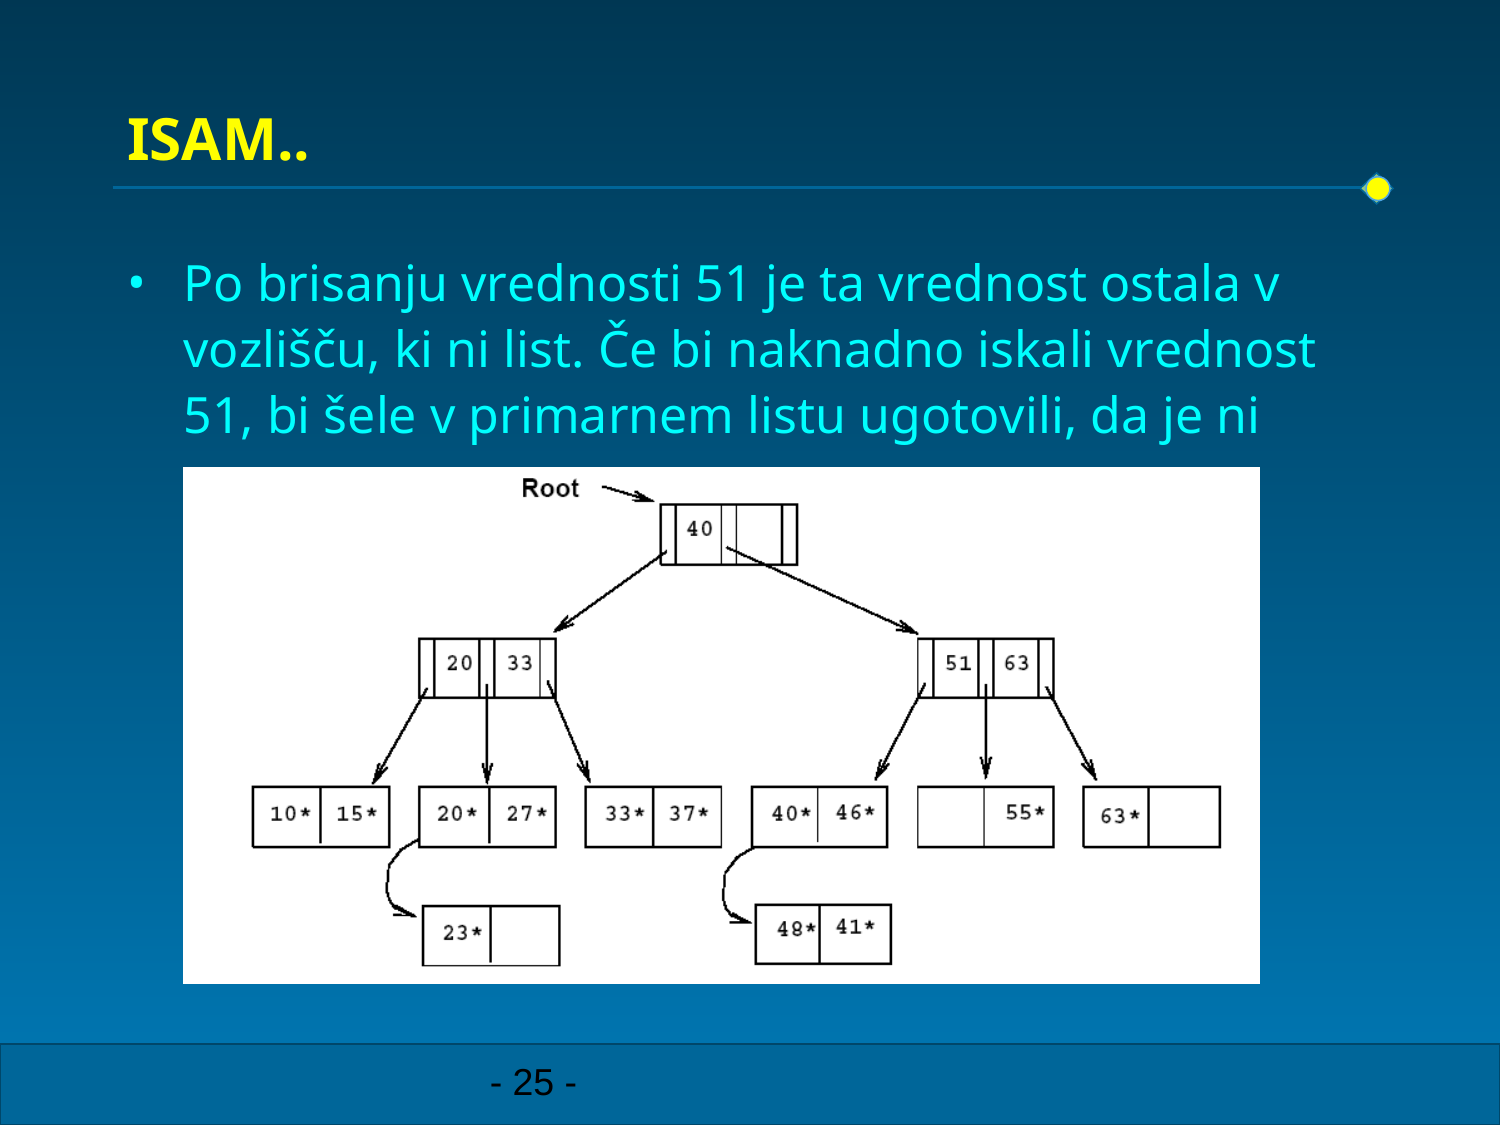

# ISAM..
Po brisanju vrednosti 51 je ta vrednost ostala v vozlišču, ki ni list. Če bi naknadno iskali vrednost 51, bi šele v primarnem listu ugotovili, da je ni